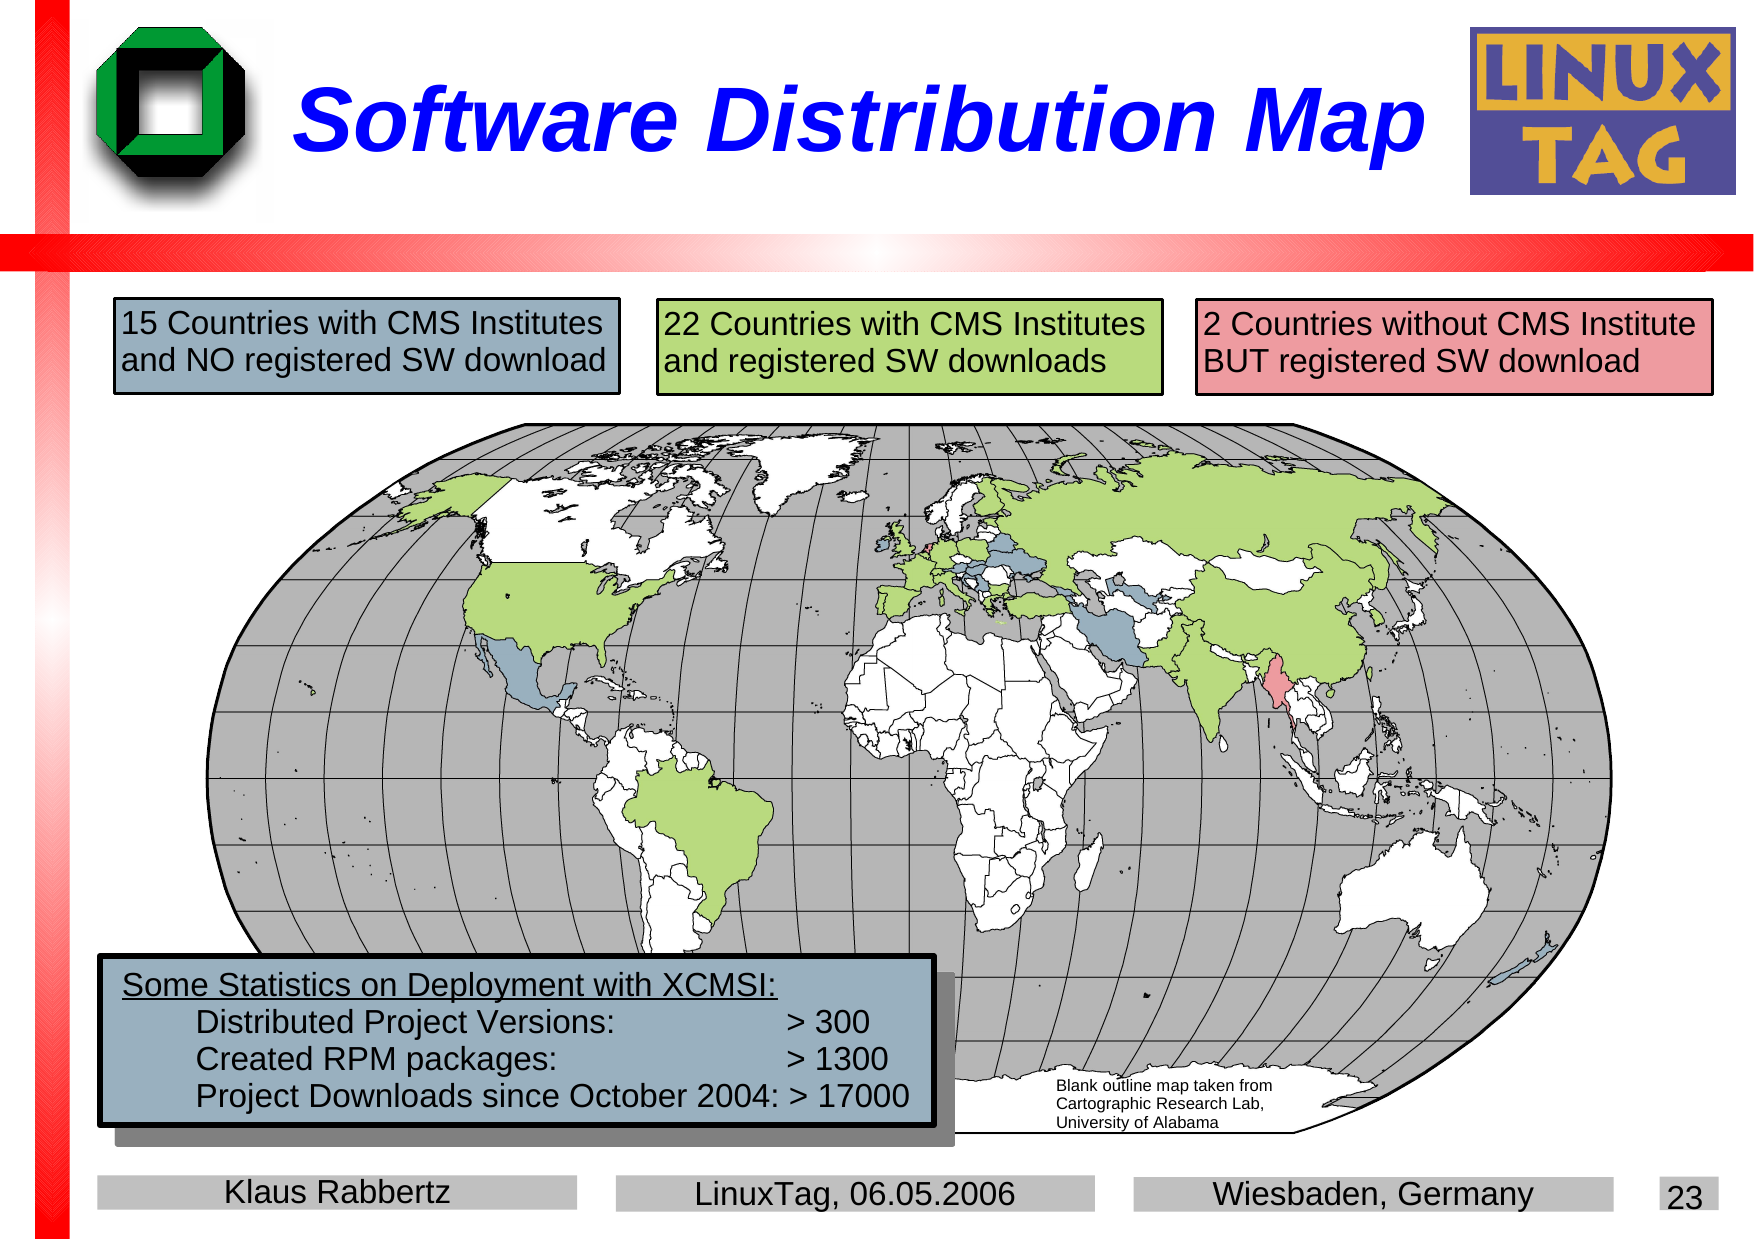

# Software Distribution Map
15 Countries with CMS Institutes
and NO registered SW download
2 Countries without CMS Institute
BUT registered SW download
22 Countries with CMS Institutes
and registered SW downloads
Some Statistics on Deployment with XCMSI:
	Distributed Project Versions: 			> 300
	Created RPM packages: 			> 1300
	Project Downloads since October 2004: > 17000
Blank outline map taken from
Cartographic Research Lab,
University of Alabama